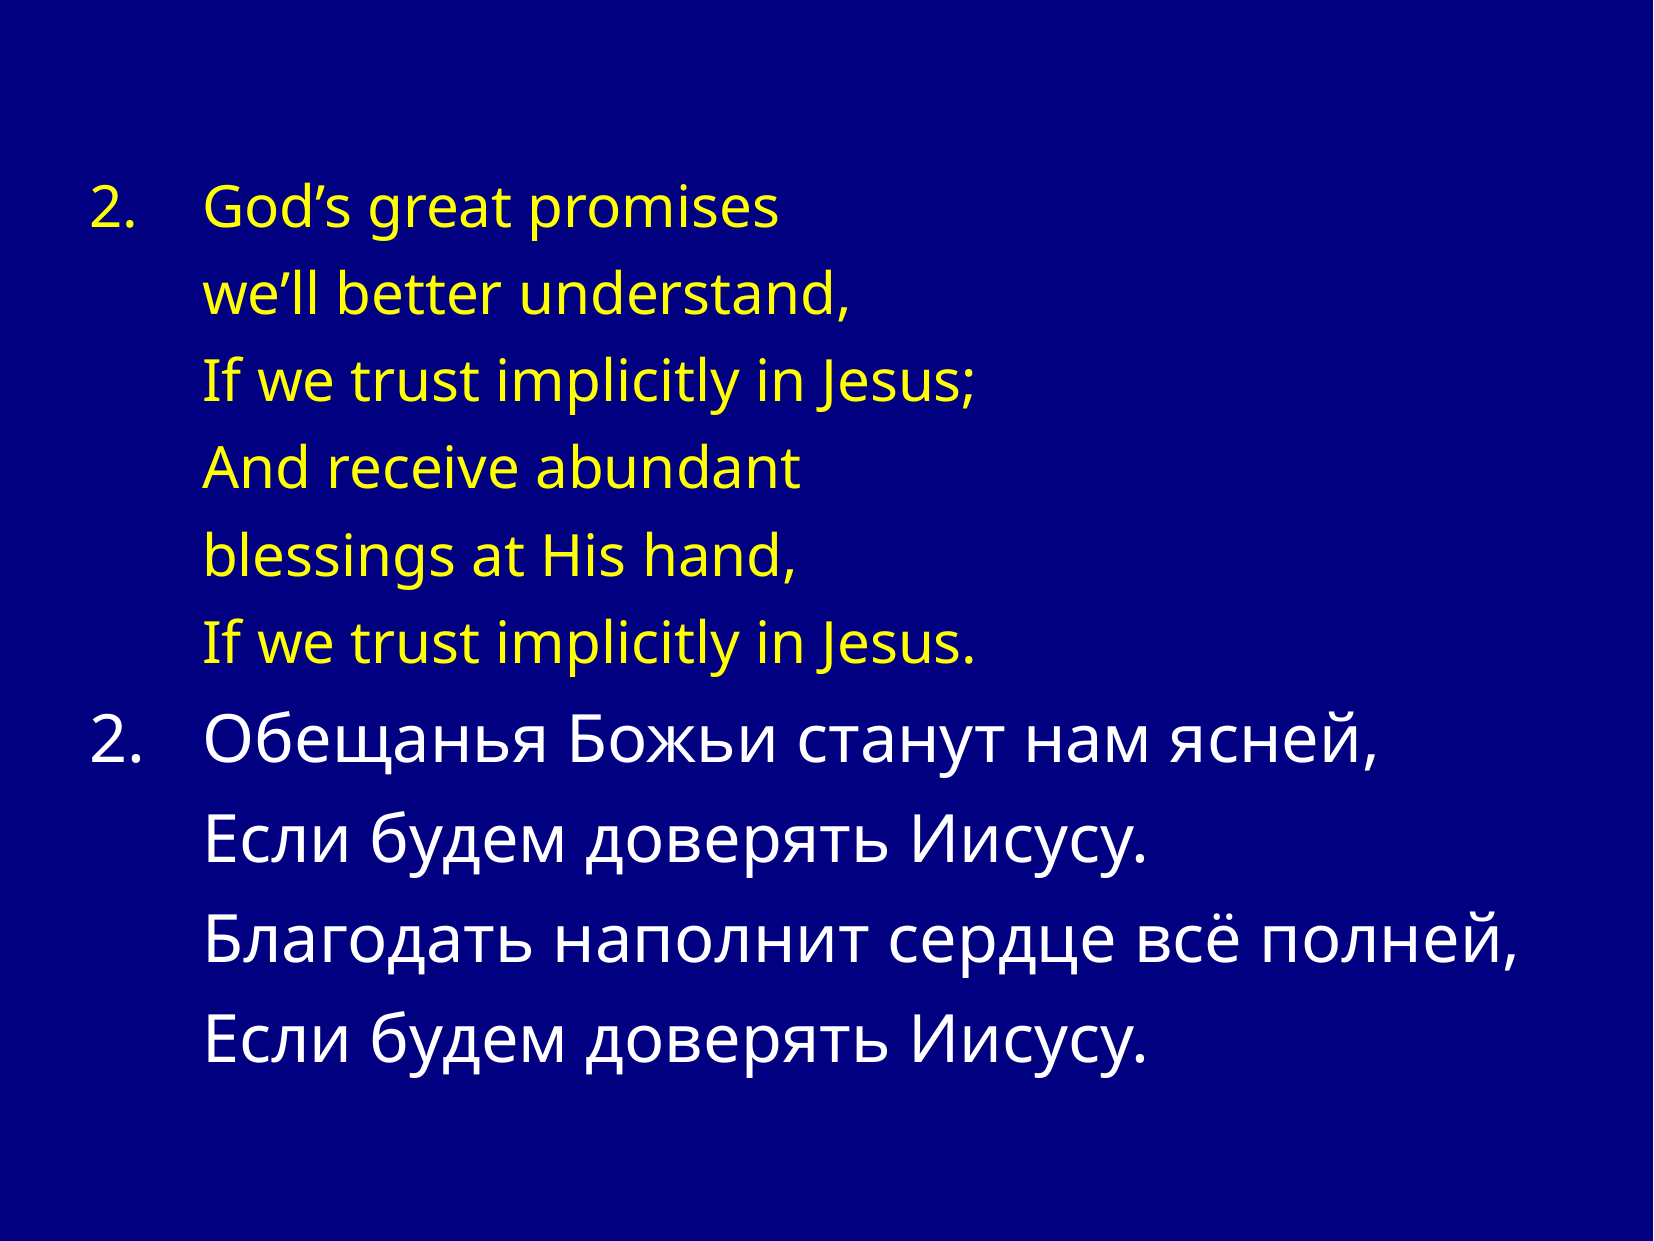

2.	God’s great promises
	we’ll better understand,
	If we trust implicitly in Jesus;
	And receive abundant
	blessings at His hand,
	If we trust implicitly in Jesus.
2.	Обещанья Божьи станут нам ясней,
	Если будем доверять Иисусу.
	Благодать наполнит сердце всё полней,
	Если будем доверять Иисусу.